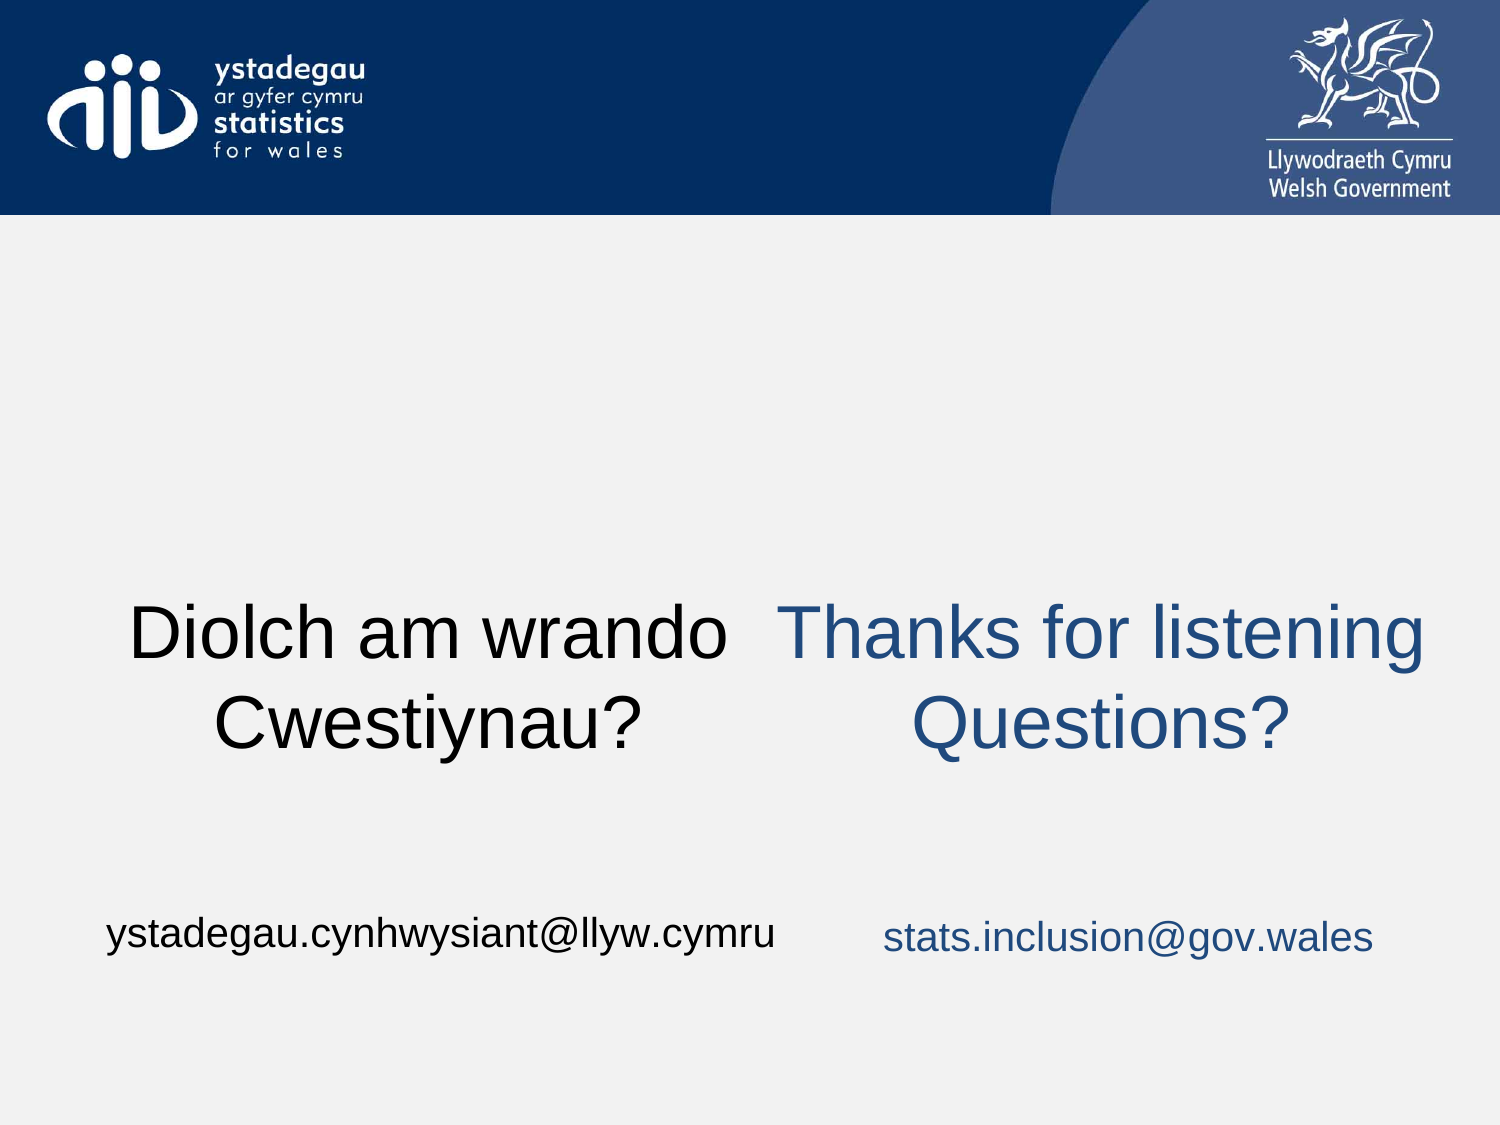

Diolch am wrando
Cwestiynau?
# Thanks for listening Questions?
ystadegau.cynhwysiant@llyw.cymru
stats.inclusion@gov.wales